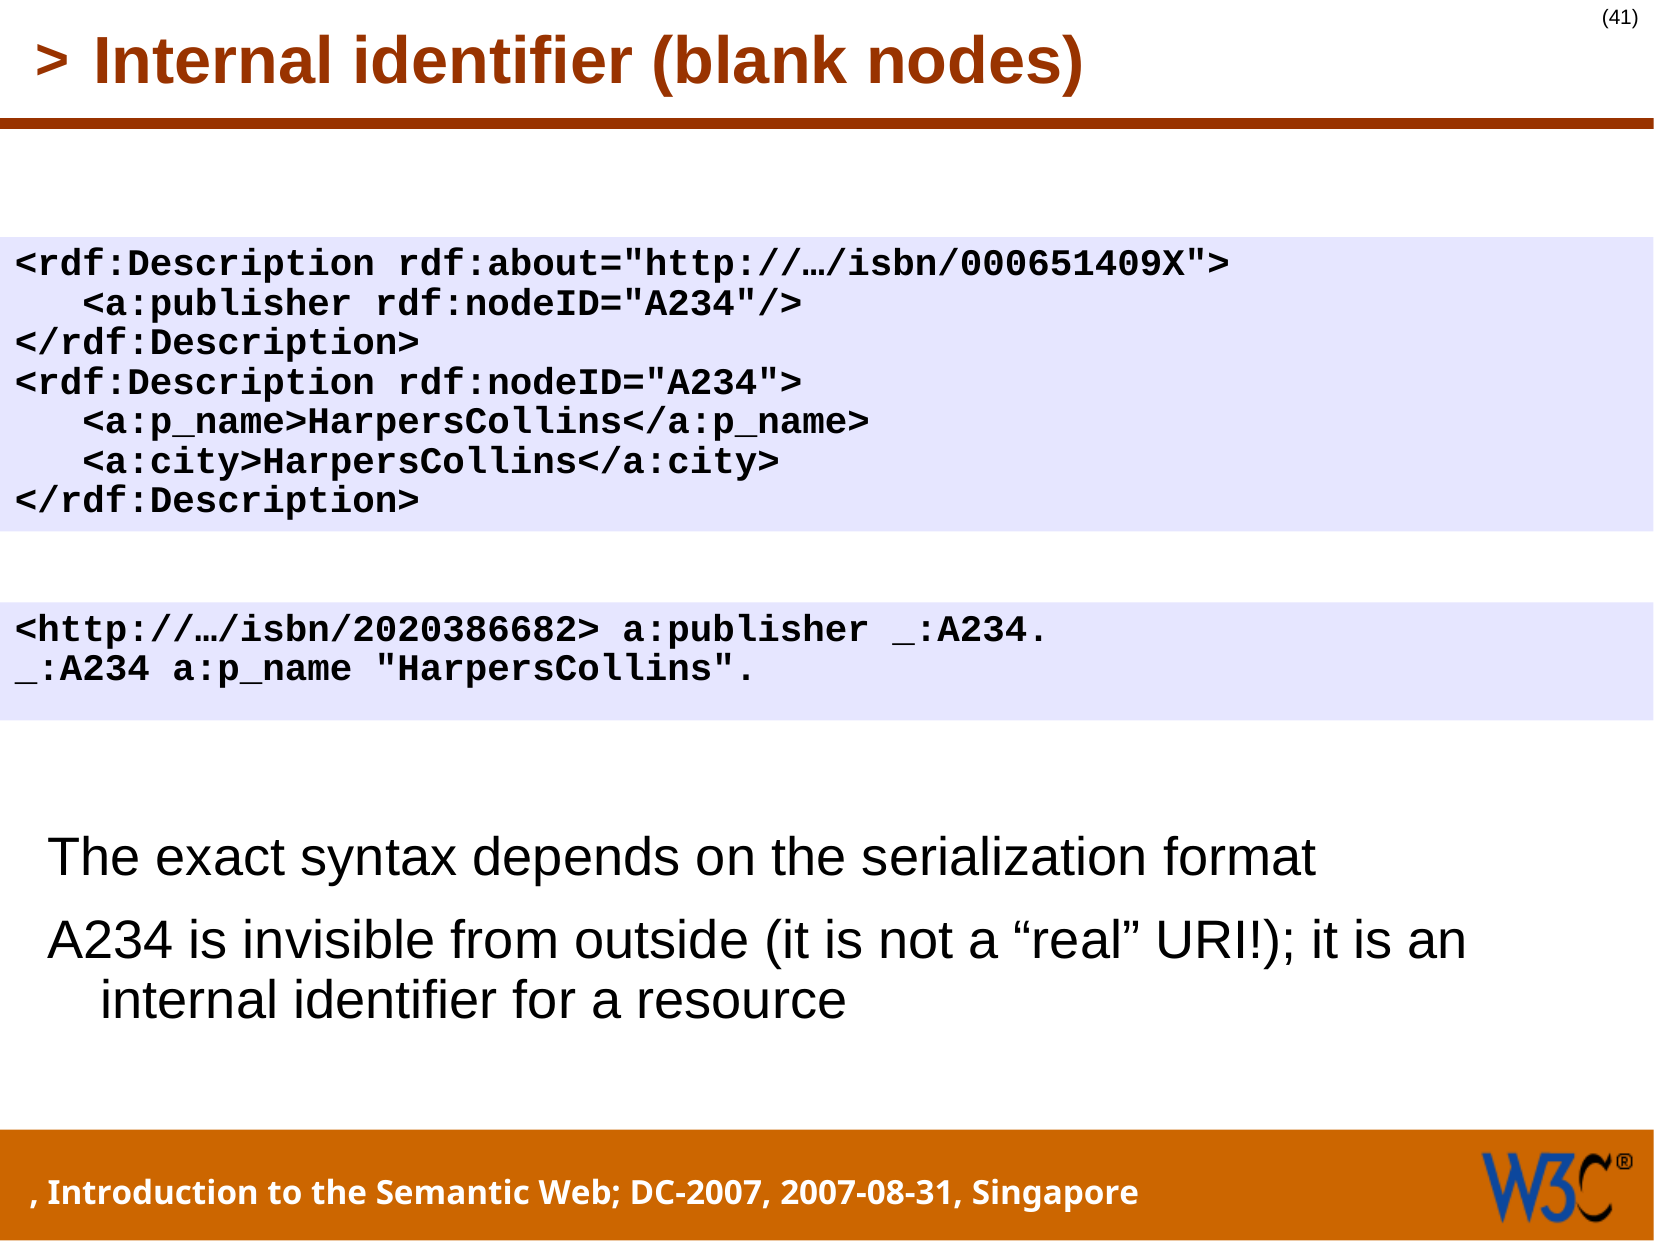

# Internal identifier (blank nodes)
<rdf:Description rdf:about="http://…/isbn/000651409X">
 <a:publisher rdf:nodeID="A234"/>
</rdf:Description>
<rdf:Description rdf:nodeID="A234">
 <a:p_name>HarpersCollins</a:p_name>
 <a:city>HarpersCollins</a:city>
</rdf:Description>
<http://…/isbn/2020386682> a:publisher _:A234.
_:A234 a:p_name "HarpersCollins".
The exact syntax depends on the serialization format
A234 is invisible from outside (it is not a “real” URI!); it is an internal identifier for a resource